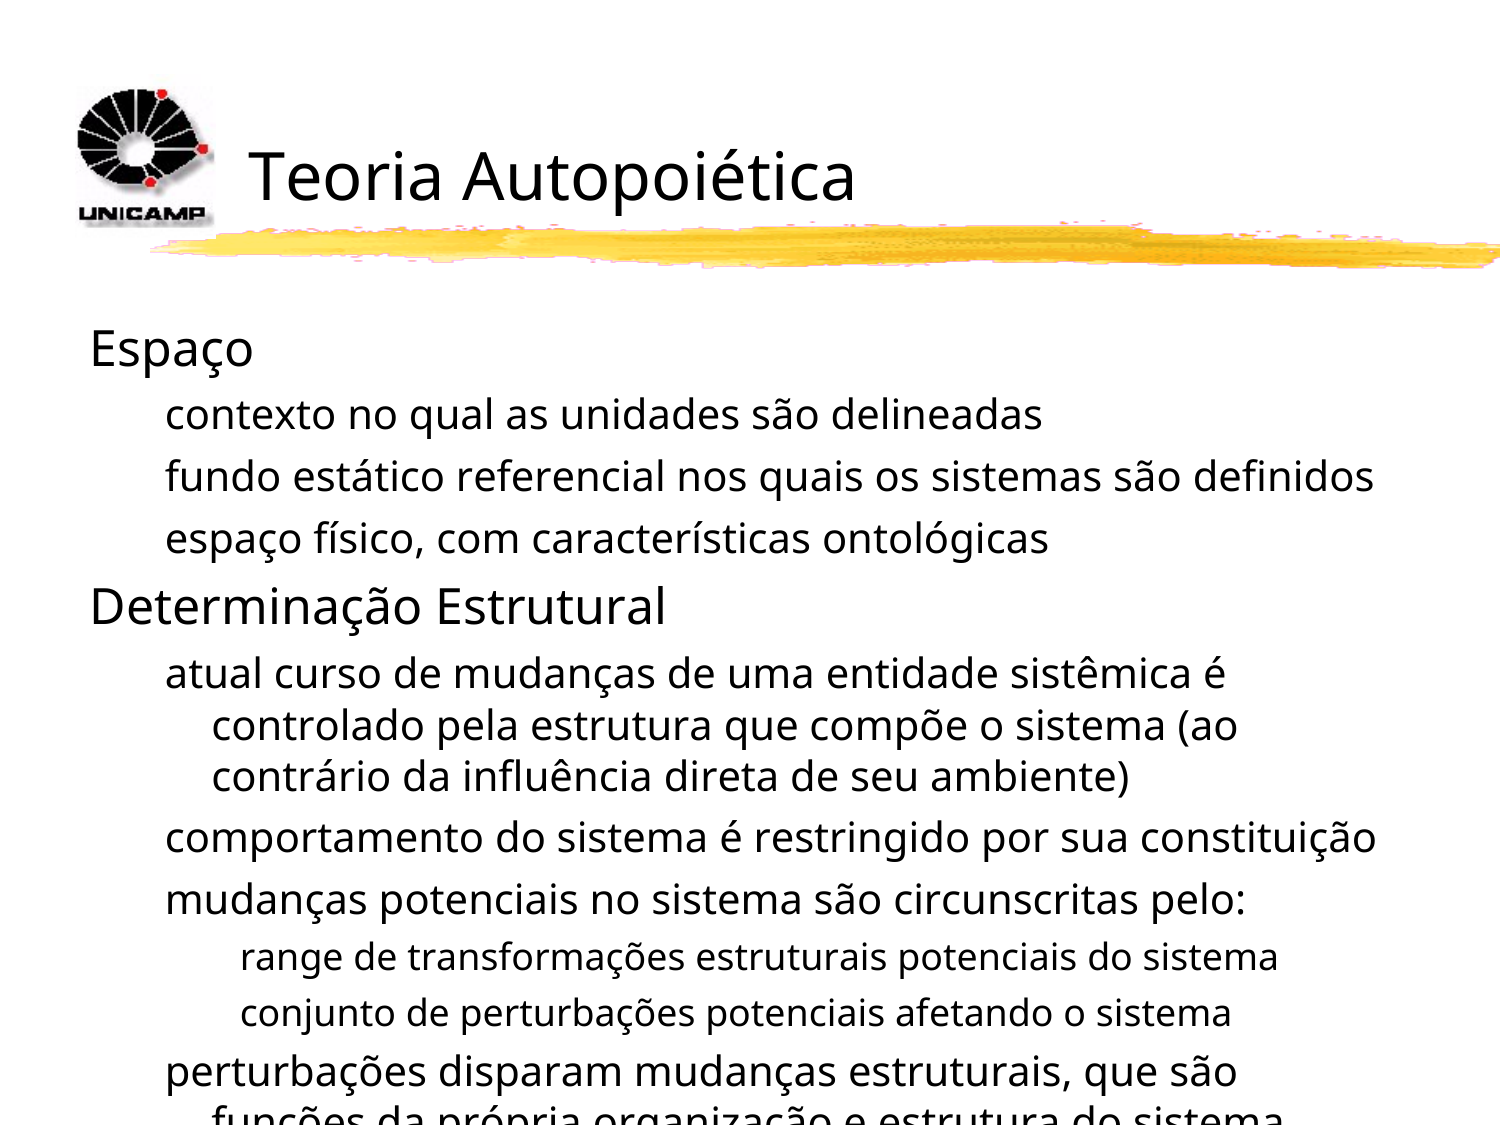

# Teoria Autopoiética
Espaço
contexto no qual as unidades são delineadas
fundo estático referencial nos quais os sistemas são definidos
espaço físico, com características ontológicas
Determinação Estrutural
atual curso de mudanças de uma entidade sistêmica é controlado pela estrutura que compõe o sistema (ao contrário da influência direta de seu ambiente)
comportamento do sistema é restringido por sua constituição
mudanças potenciais no sistema são circunscritas pelo:
range de transformações estruturais potenciais do sistema
conjunto de perturbações potenciais afetando o sistema
perturbações disparam mudanças estruturais, que são funções da própria organização e estrutura do sistema